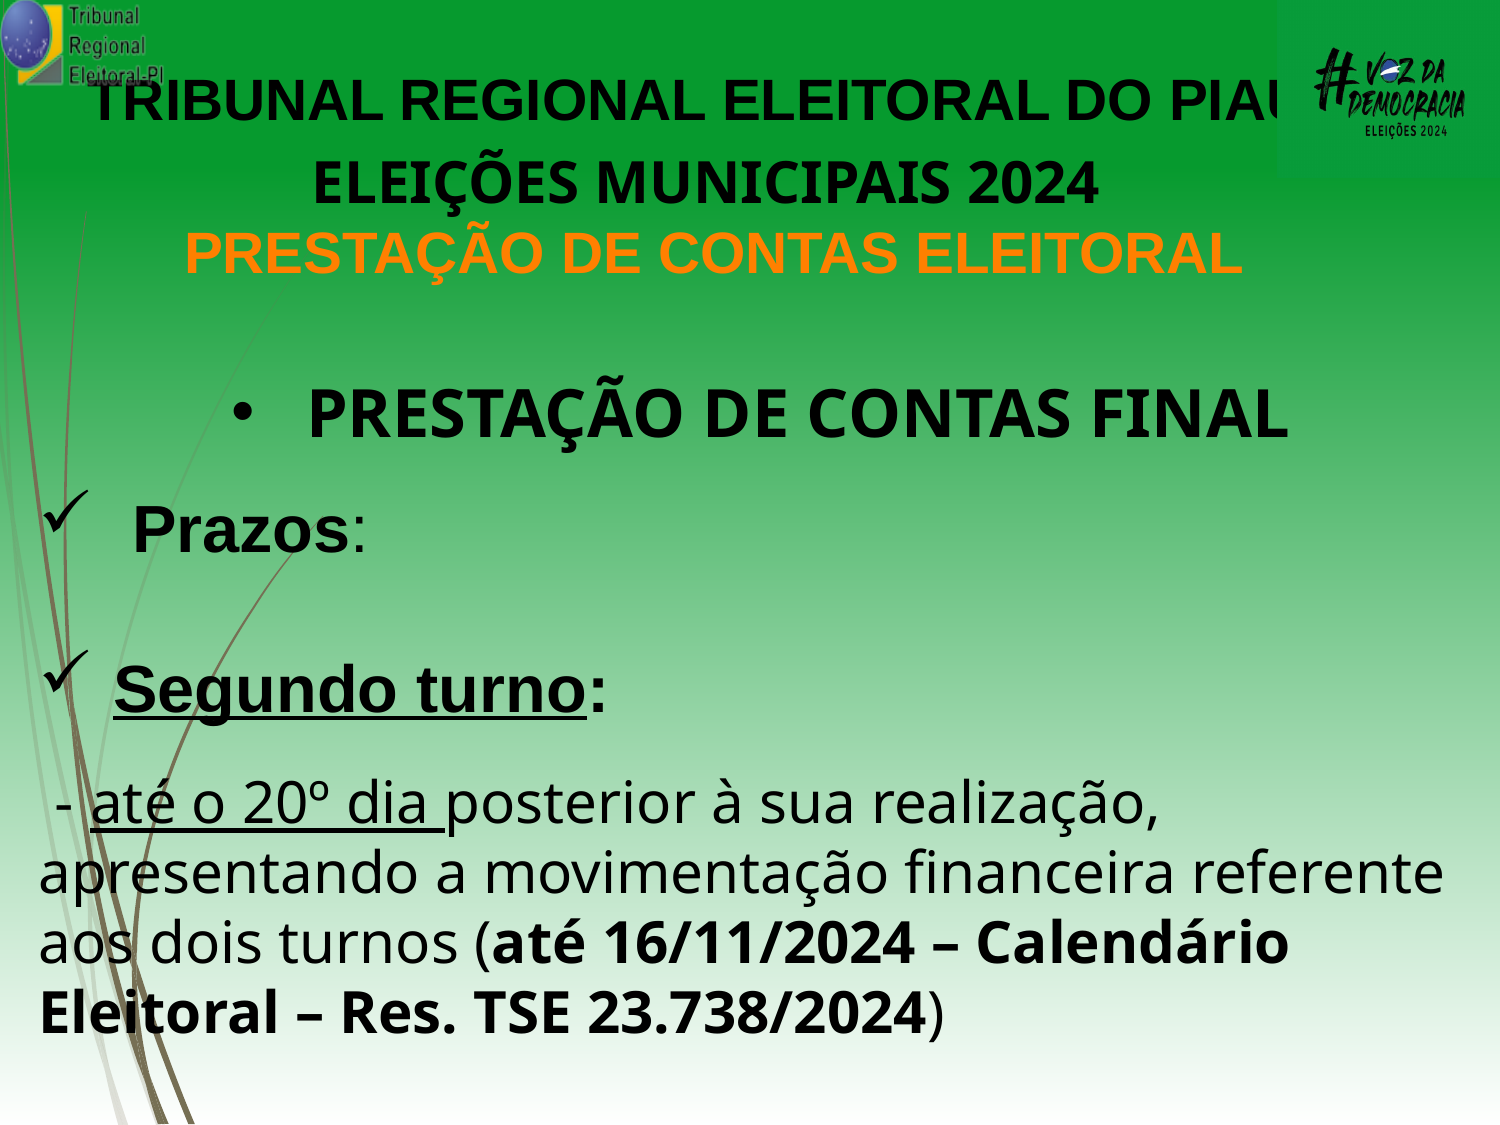

TRIBUNAL REGIONAL ELEITORAL DO PIAUÍ
ELEIÇÕES MUNICIPAIS 2024
 PRESTAÇÃO DE CONTAS ELEITORAL
PRESTAÇÃO DE CONTAS FINAL
Prazos:
Segundo turno:
 - até o 20º dia posterior à sua realização, apresentando a movimentação financeira referente aos dois turnos (até 16/11/2024 – Calendário Eleitoral – Res. TSE 23.738/2024)
- Segundo turno - até o 20º dia posterior à sua realização (art. 49,§1º)